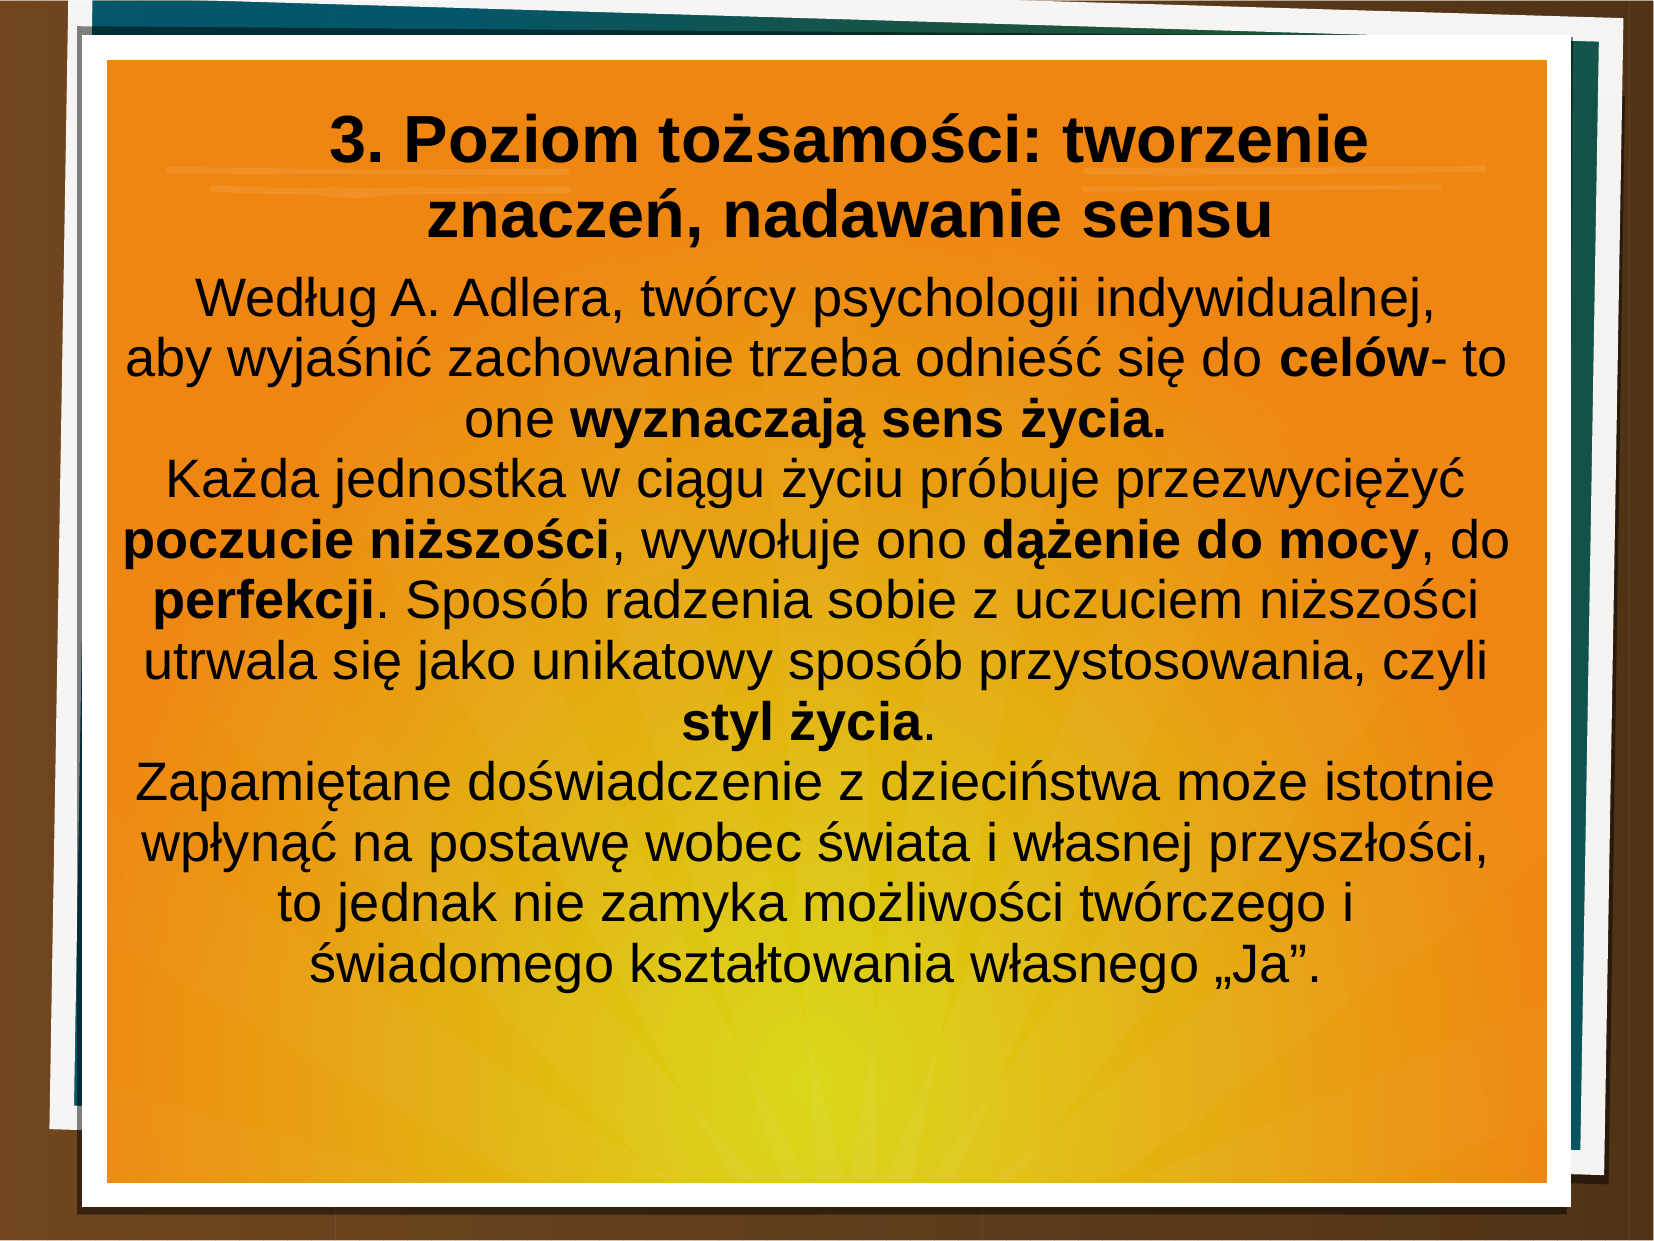

3. Poziom tożsamości: tworzenie znaczeń, nadawanie sensu
Według A. Adlera, twórcy psychologii indywidualnej,
aby wyjaśnić zachowanie trzeba odnieść się do celów- to one wyznaczają sens życia.
Każda jednostka w ciągu życiu próbuje przezwyciężyć poczucie niższości, wywołuje ono dążenie do mocy, do perfekcji. Sposób radzenia sobie z uczuciem niższości utrwala się jako unikatowy sposób przystosowania, czyli styl życia.
Zapamiętane doświadczenie z dzieciństwa może istotnie wpłynąć na postawę wobec świata i własnej przyszłości, to jednak nie zamyka możliwości twórczego i świadomego kształtowania własnego „Ja”.